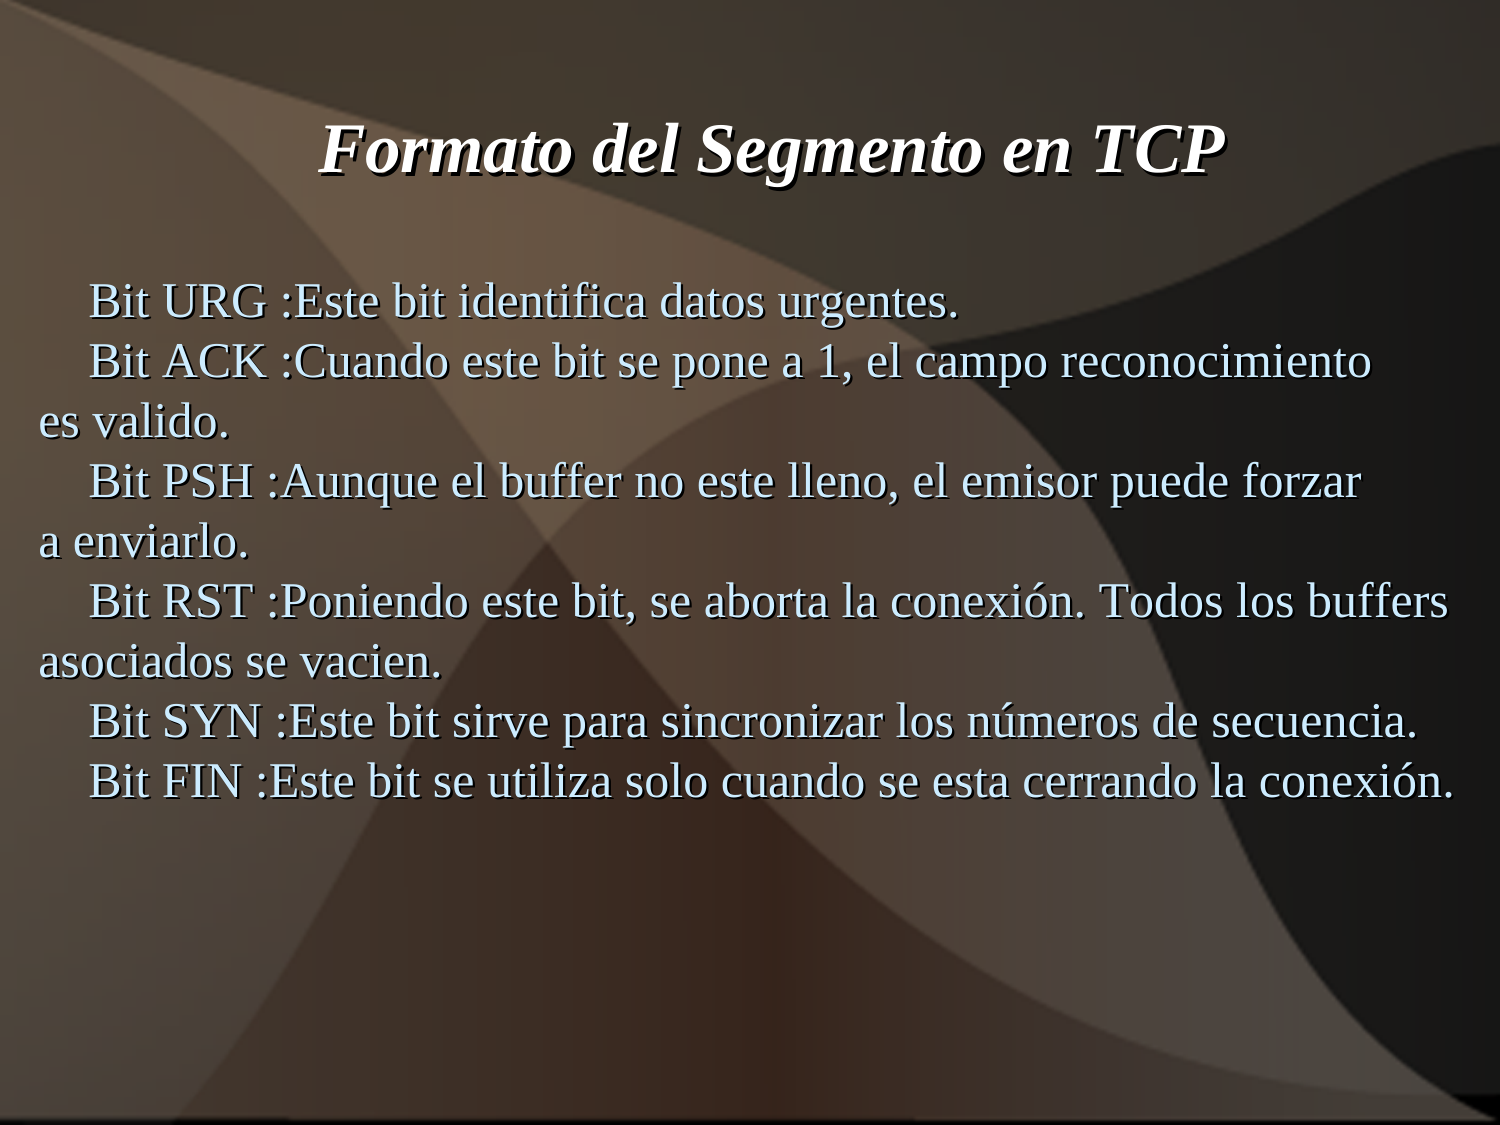

Formato del Segmento en TCP
 Bit URG :Este bit identifica datos urgentes.
 Bit ACK :Cuando este bit se pone a 1, el campo reconocimiento
es valido.
 Bit PSH :Aunque el buffer no este lleno, el emisor puede forzar
a enviarlo.
 Bit RST :Poniendo este bit, se aborta la conexión. Todos los buffers
asociados se vacien.
 Bit SYN :Este bit sirve para sincronizar los números de secuencia.
 Bit FIN :Este bit se utiliza solo cuando se esta cerrando la conexión.